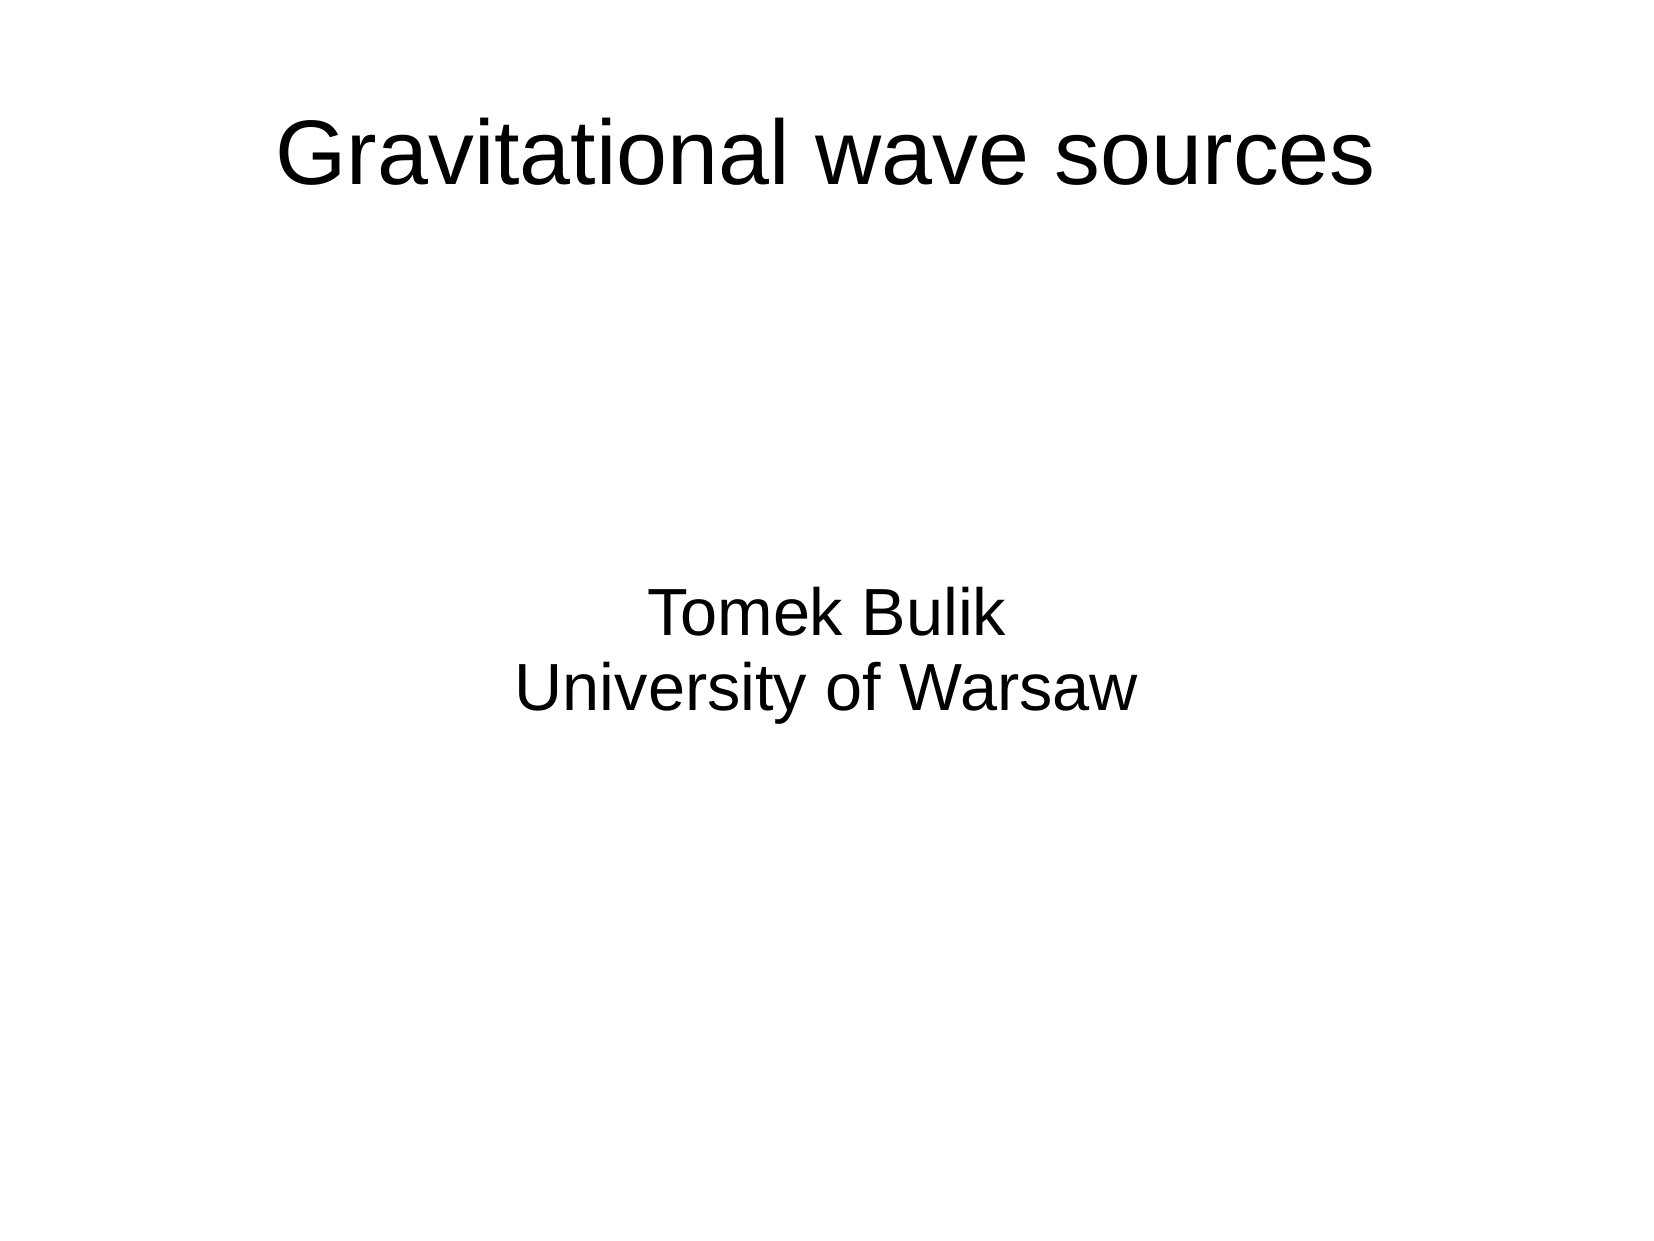

# Gravitational wave sources
Tomek Bulik
University of Warsaw